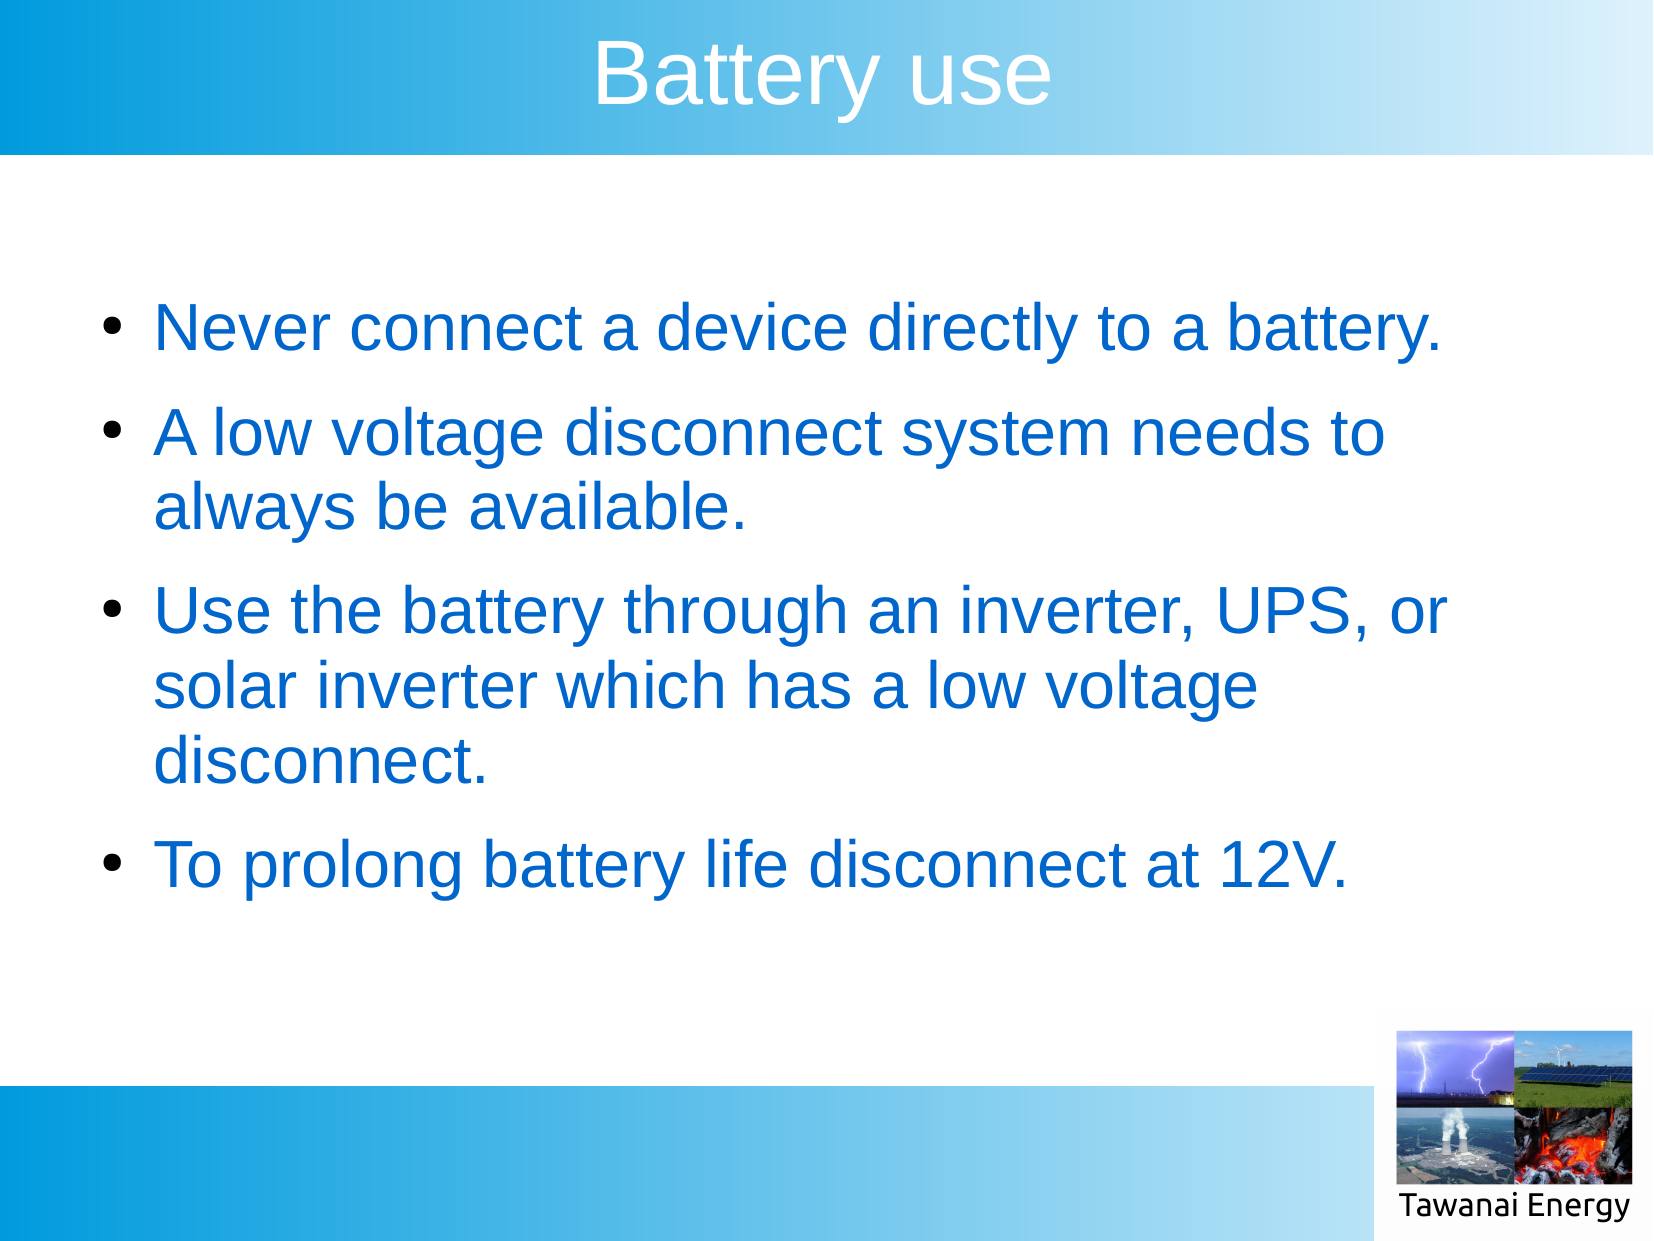

# Battery use
Never connect a device directly to a battery.
A low voltage disconnect system needs to always be available.
Use the battery through an inverter, UPS, or solar inverter which has a low voltage disconnect.
To prolong battery life disconnect at 12V.